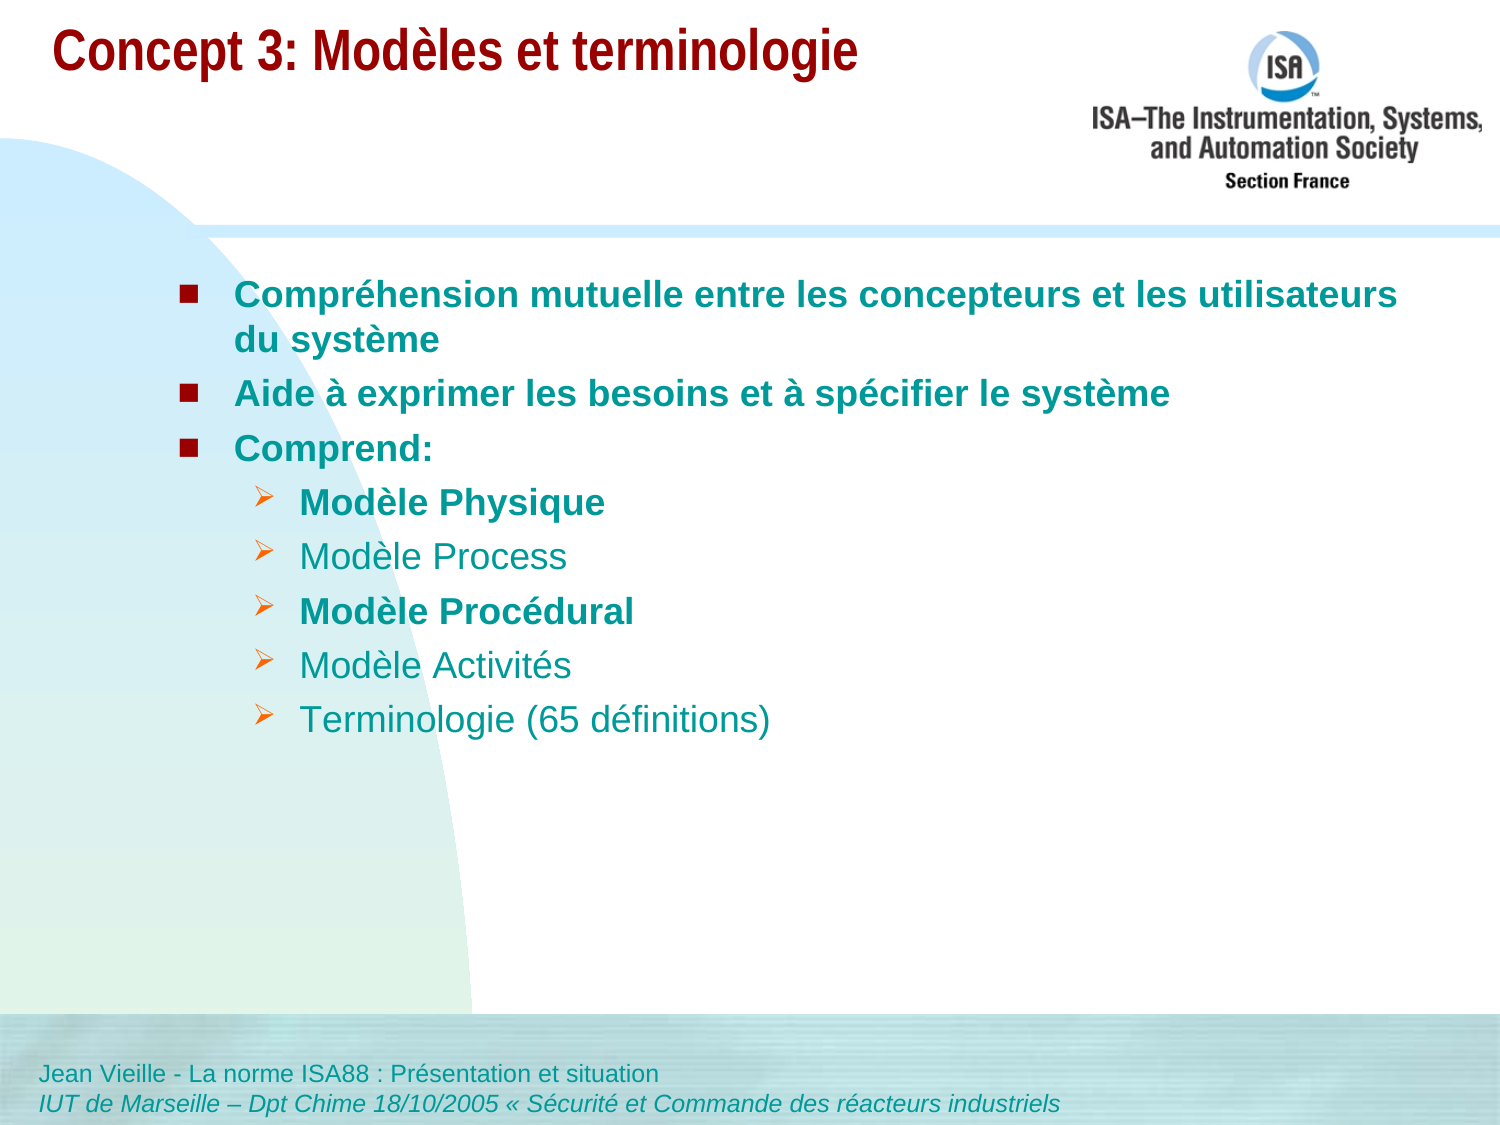

# Concept 3: Modèles et terminologie
Compréhension mutuelle entre les concepteurs et les utilisateurs du système
Aide à exprimer les besoins et à spécifier le système
Comprend:
Modèle Physique
Modèle Process
Modèle Procédural
Modèle Activités
Terminologie (65 définitions)